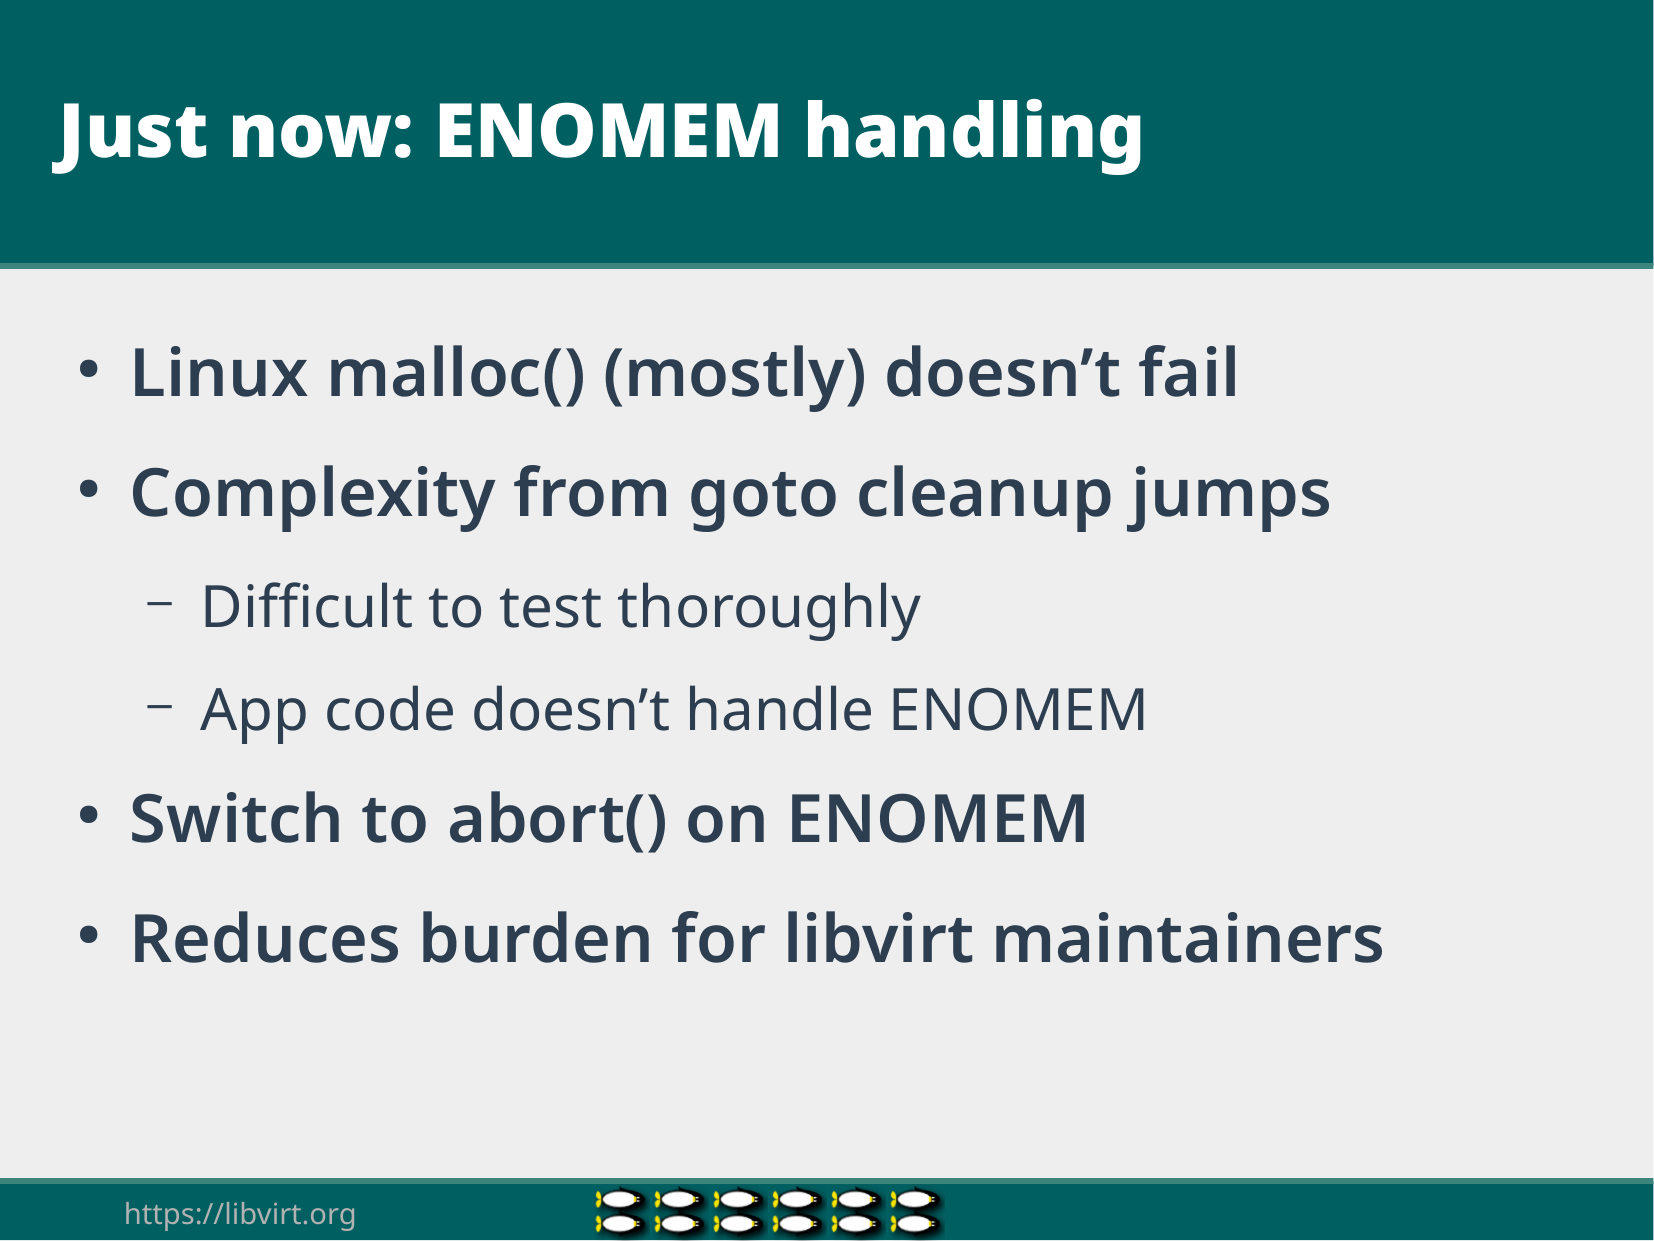

# Just now: ENOMEM handling
Linux malloc() (mostly) doesn’t fail
Complexity from goto cleanup jumps
Difficult to test thoroughly
App code doesn’t handle ENOMEM
Switch to abort() on ENOMEM
Reduces burden for libvirt maintainers
https://libvirt.org